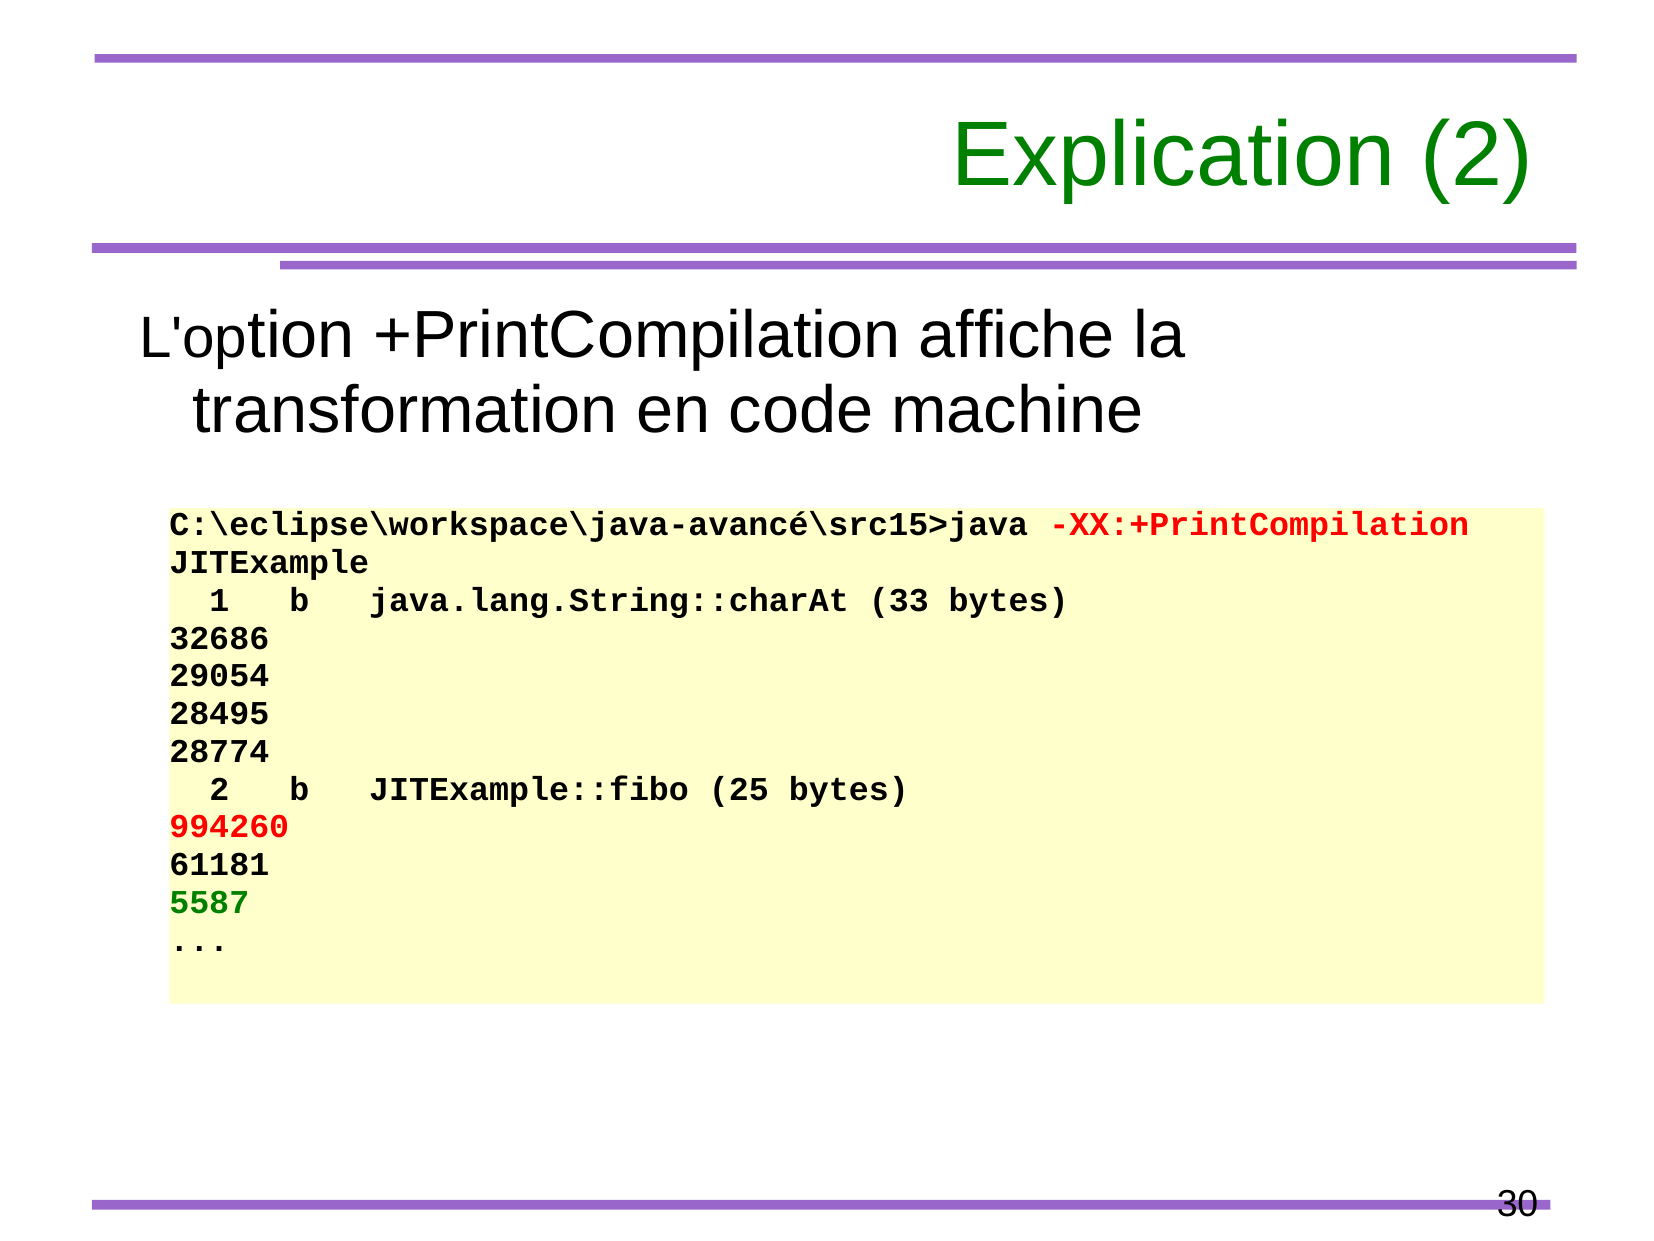

# Explication (2)
L'option +PrintCompilation affiche la transformation en code machine
C:\eclipse\workspace\java-avancé\src15>java -XX:+PrintCompilation JITExample
 1 b java.lang.String::charAt (33 bytes)
32686
29054
28495
28774
 2 b JITExample::fibo (25 bytes)
994260
61181
5587
...